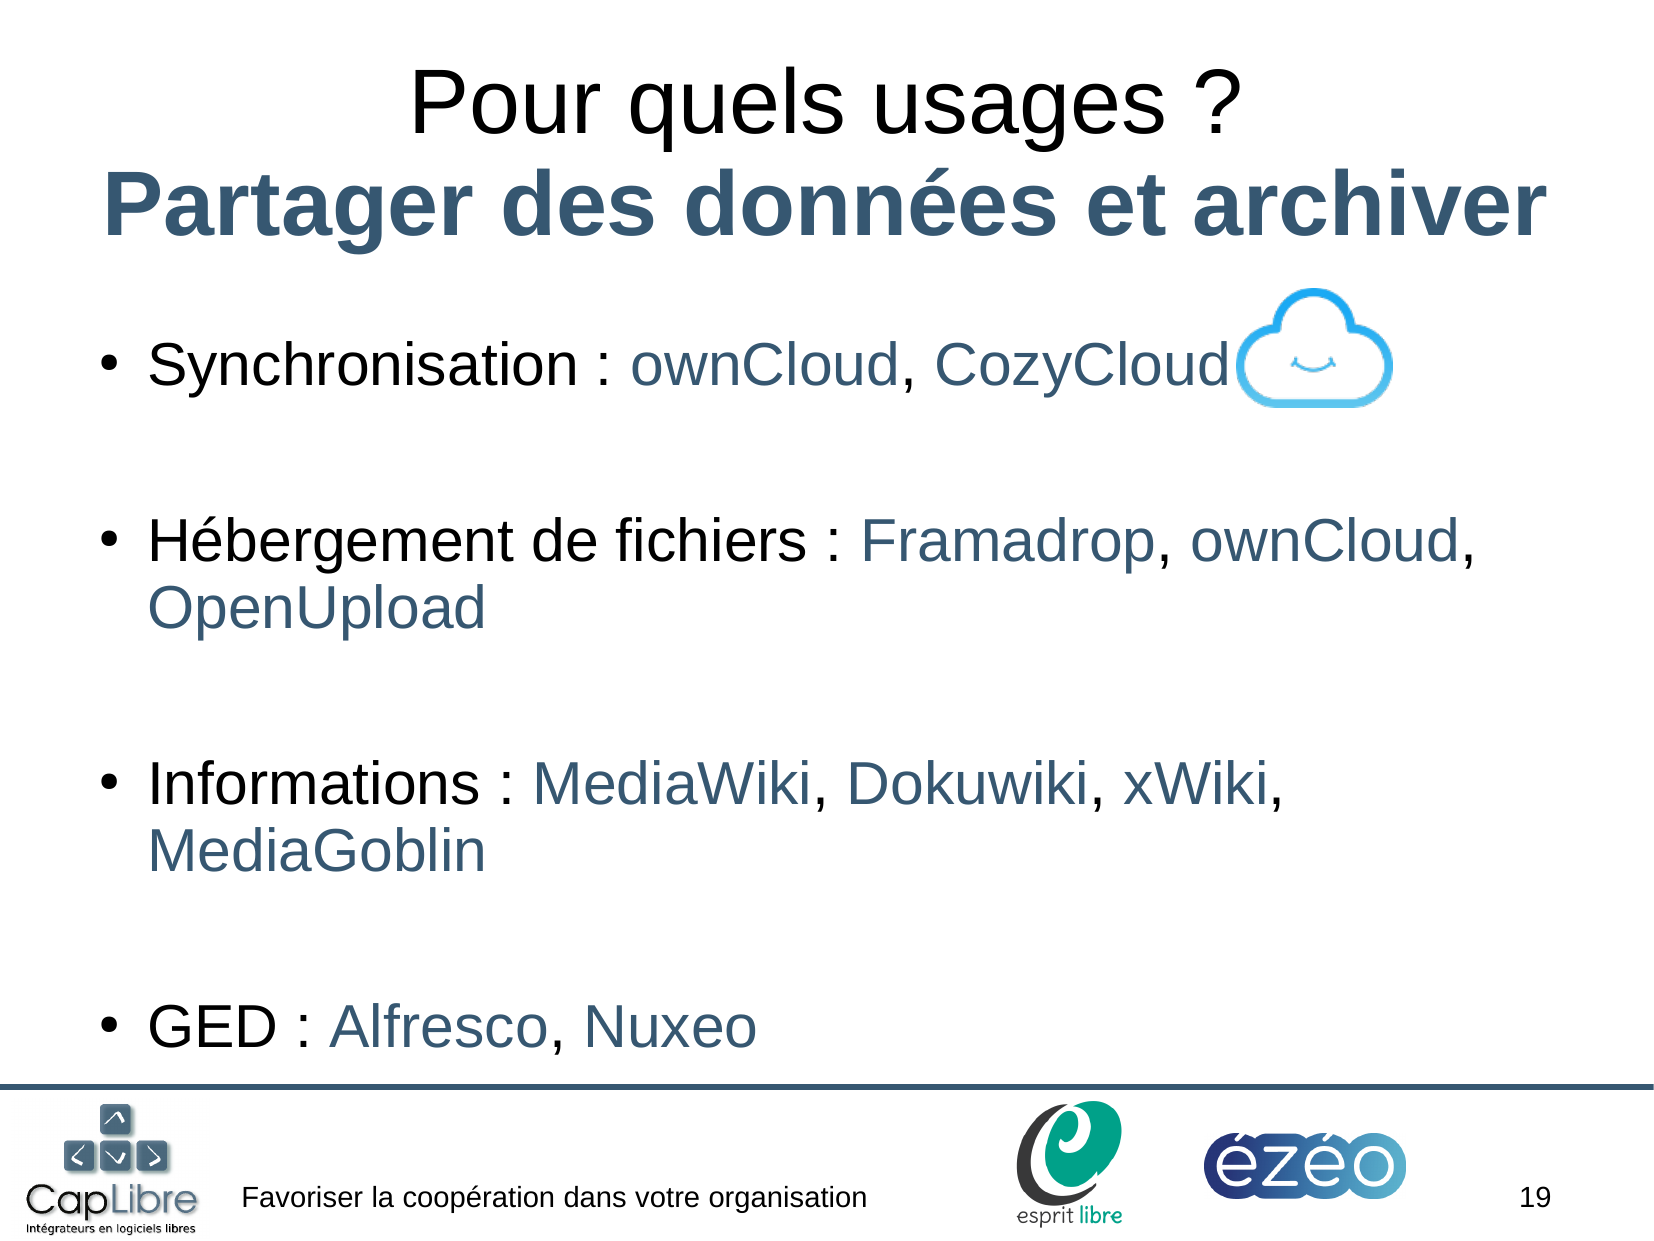

# Pour quels usages ? Partager des données et archiver
Synchronisation : ownCloud, CozyCloud
Hébergement de fichiers : Framadrop, ownCloud, OpenUpload
Informations : MediaWiki, Dokuwiki, xWiki, MediaGoblin
GED : Alfresco, Nuxeo
Favoriser la coopération dans votre organisation